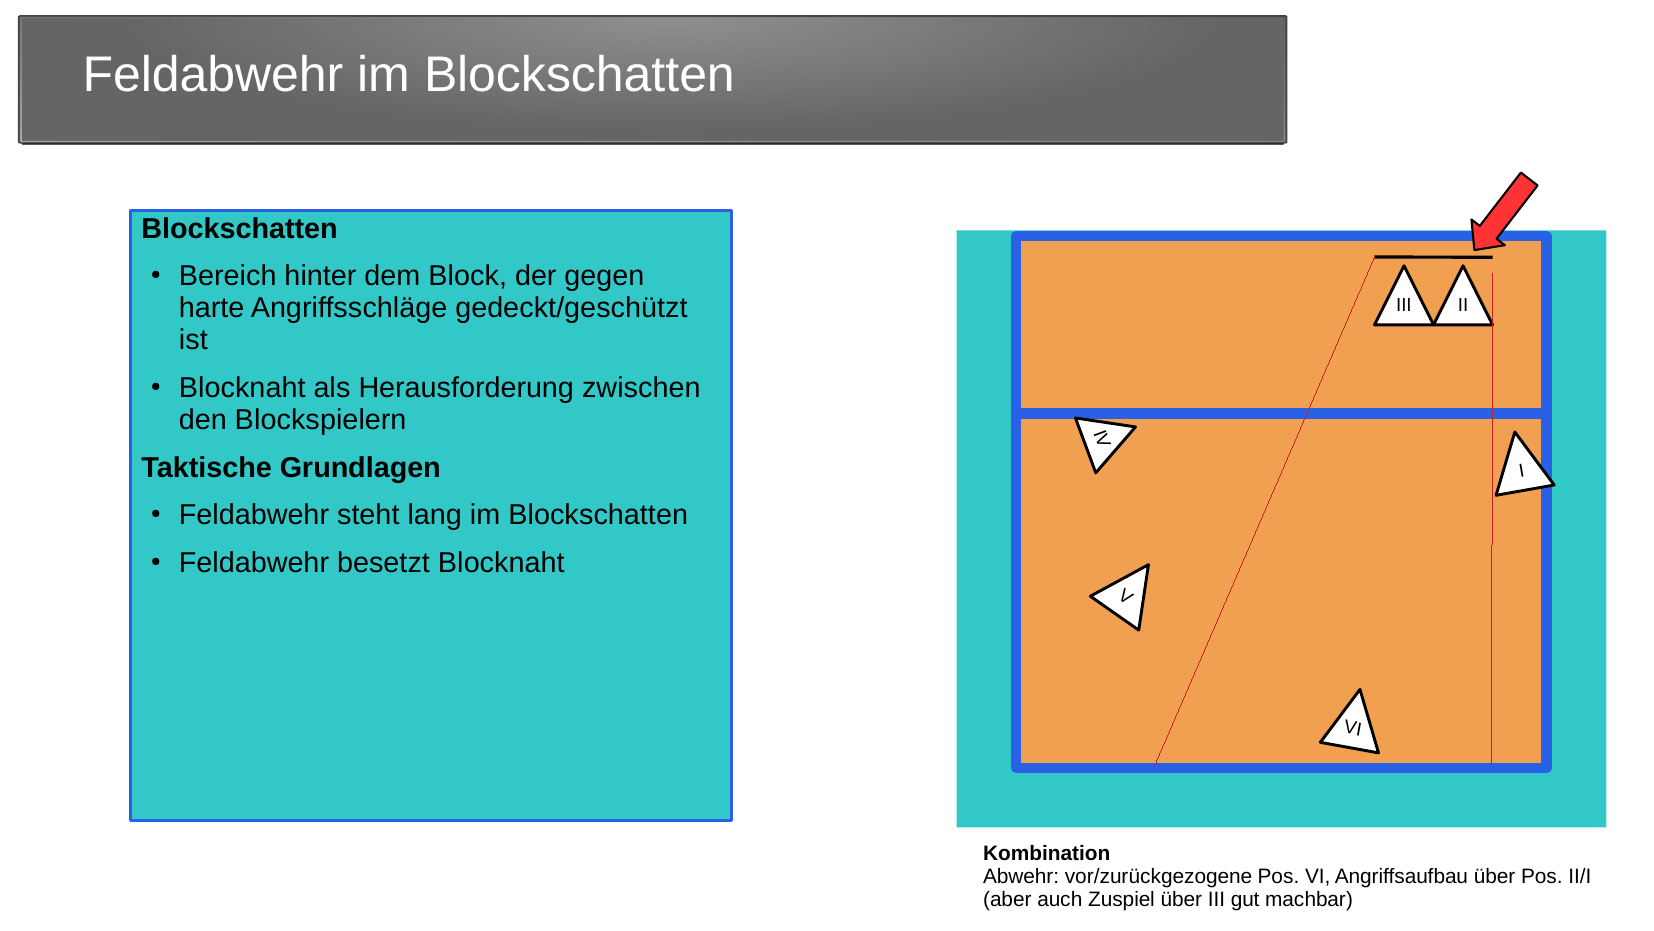

# Feldabwehr im Blockschatten
Blockschatten
Bereich hinter dem Block, der gegen harte Angriffsschläge gedeckt/geschützt ist
Blocknaht als Herausforderung zwischen den Blockspielern
Taktische Grundlagen
Feldabwehr steht lang im Blockschatten
Feldabwehr besetzt Blocknaht
s
a
s
II
III
IV
I
V
VI
Kombination
Abwehr: vor/zurückgezogene Pos. VI, Angriffsaufbau über Pos. II/I (aber auch Zuspiel über III gut machbar)
I
I
I
I
I
I
II
II
II
III
III
III
IV
IV
IV
V
V
V
VI
VI
VI